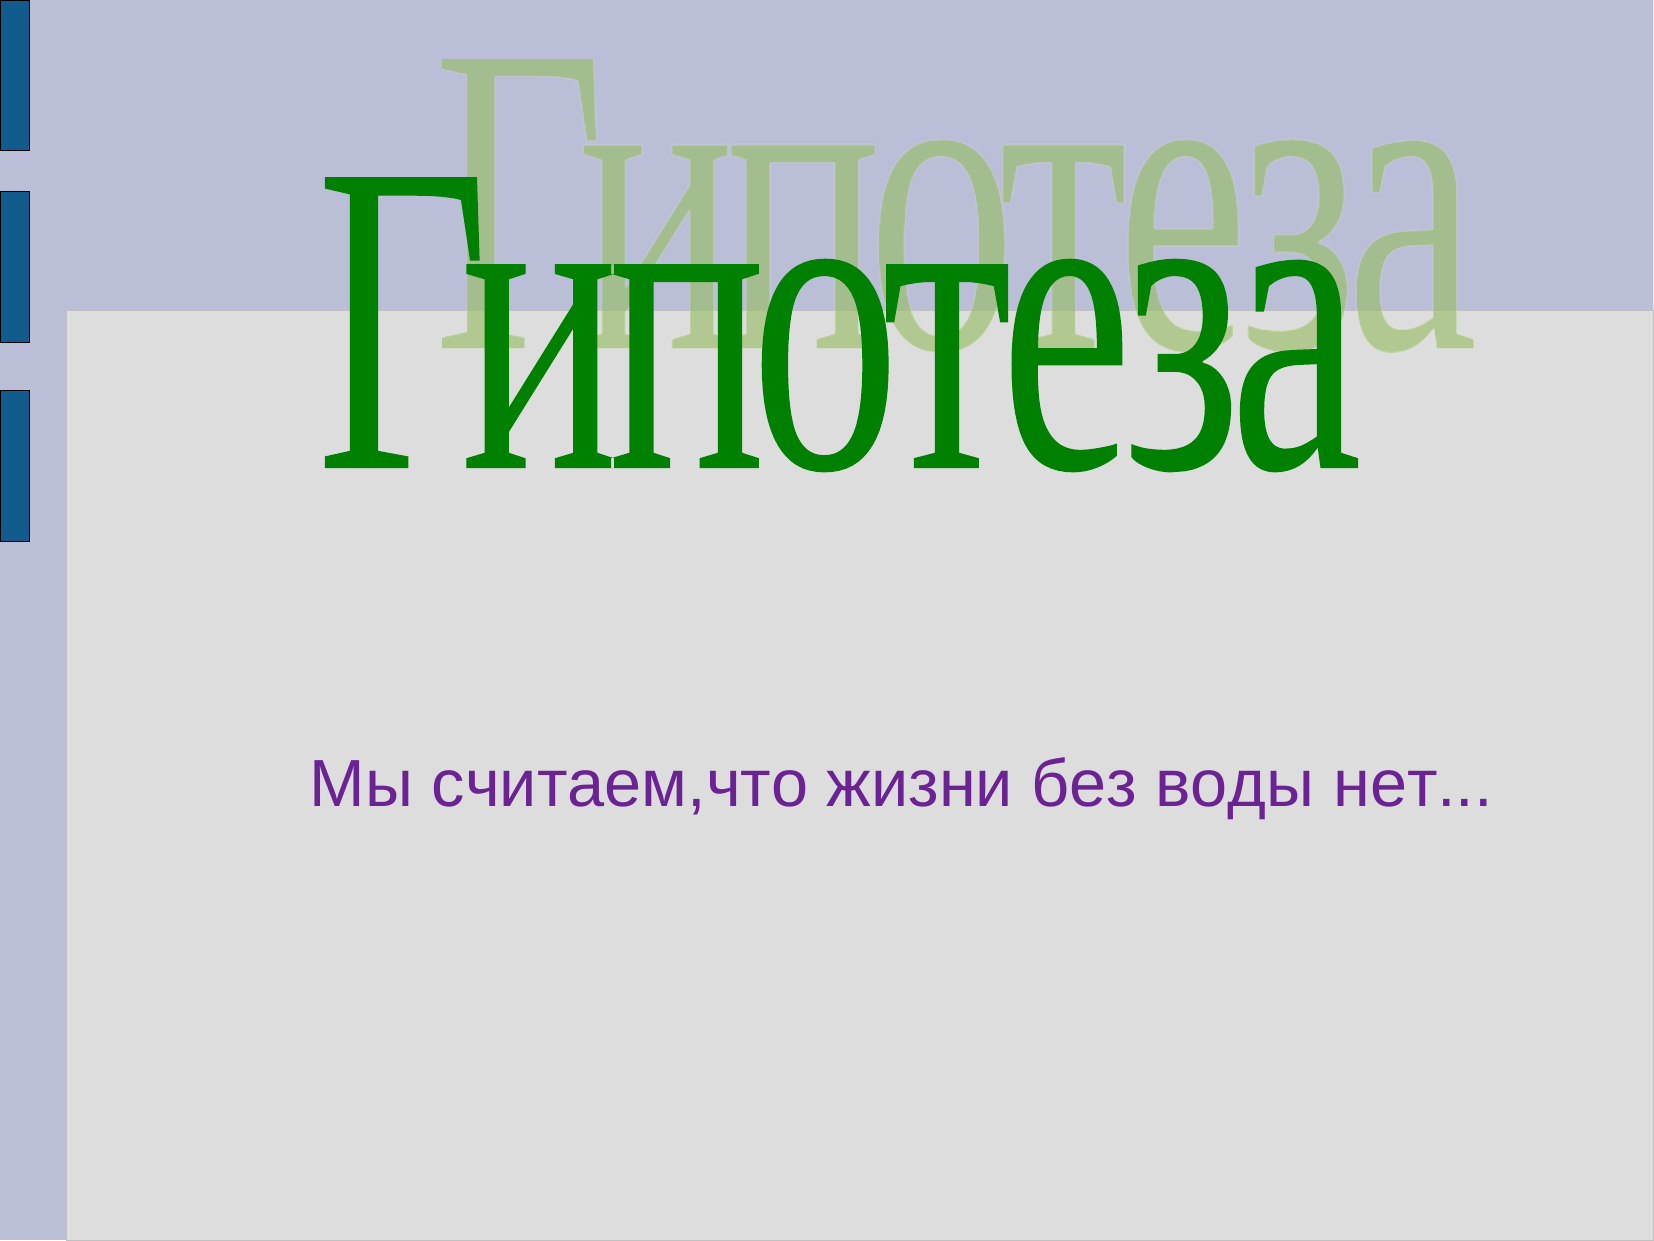

Гипотеза
Мы считаем,что жизни без воды нет...